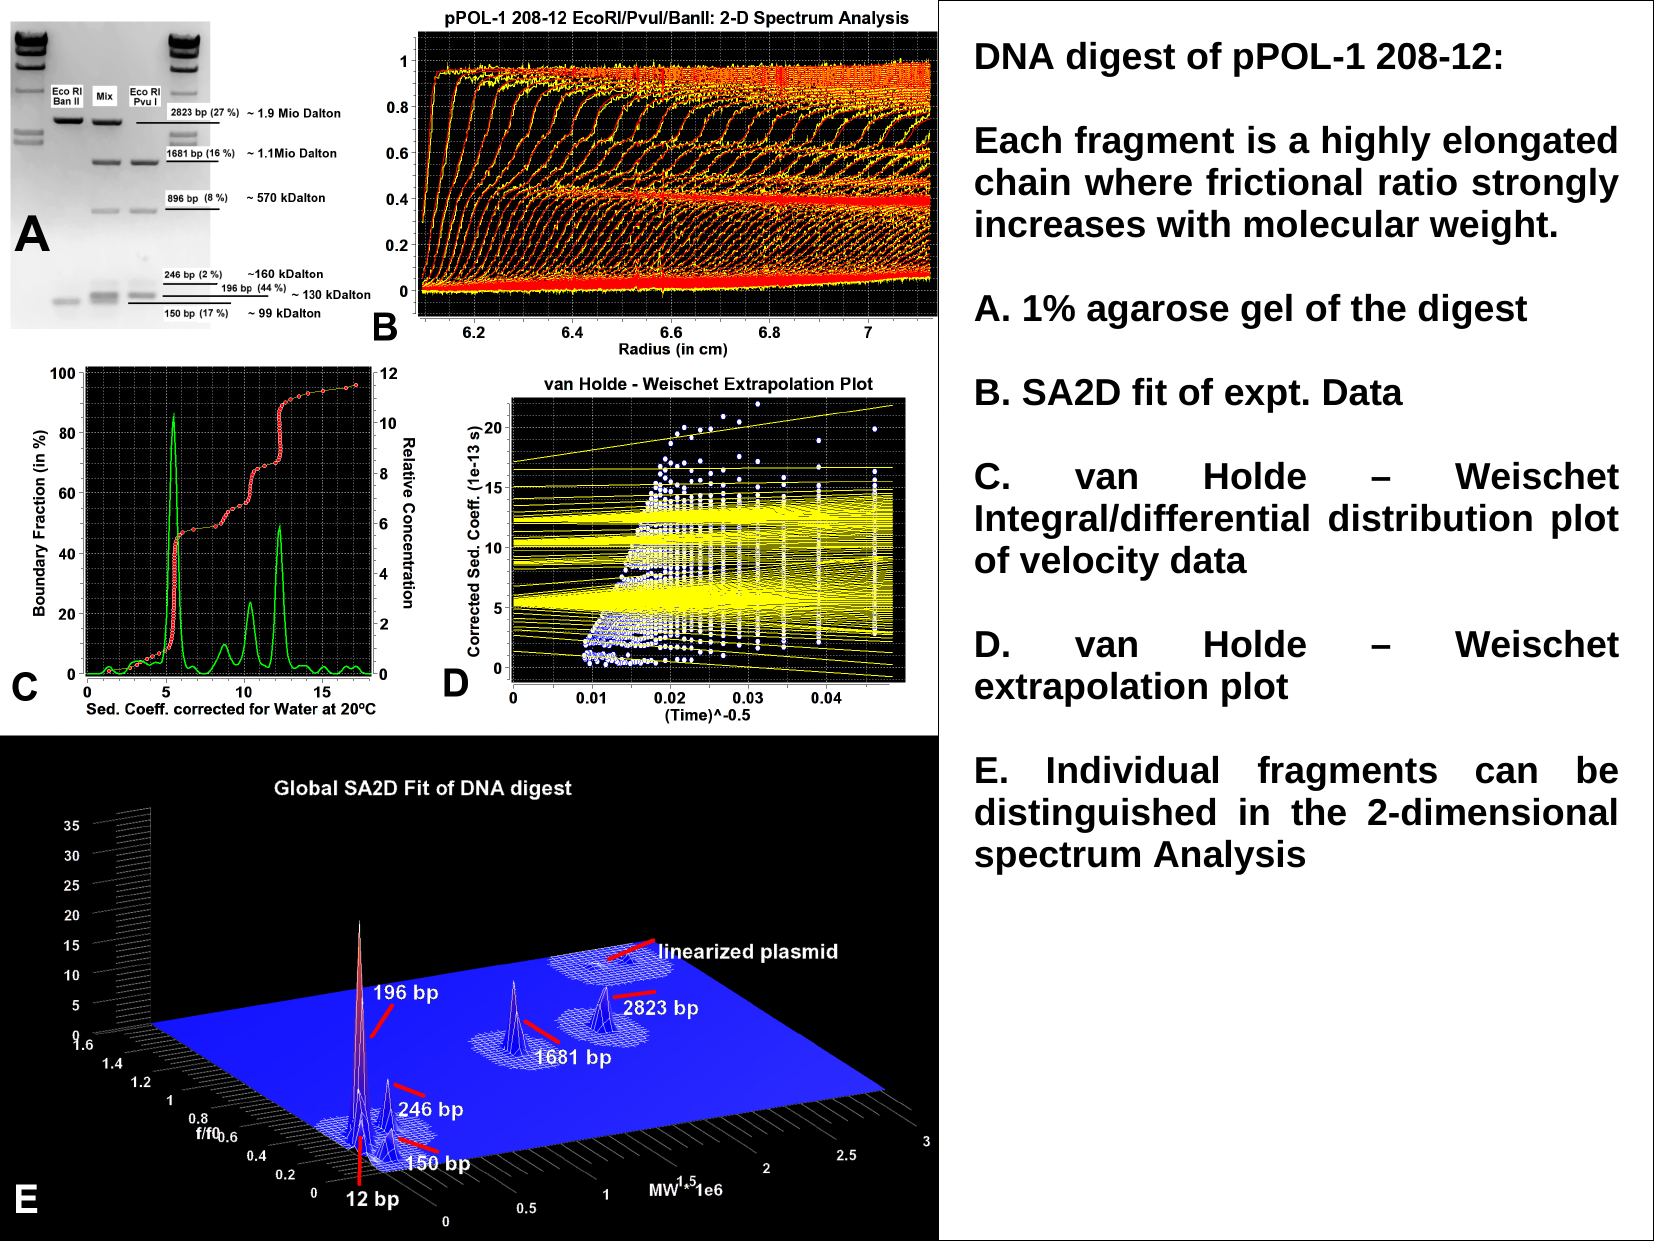

DNA digest of pPOL-1 208-12:
Each fragment is a highly elongated chain where frictional ratio strongly increases with molecular weight.
A. 1% agarose gel of the digest
B. SA2D fit of expt. Data
C. van Holde – Weischet Integral/differential distribution plot of velocity data
D. van Holde – Weischet extrapolation plot
E. Individual fragments can be distinguished in the 2-dimensional spectrum Analysis